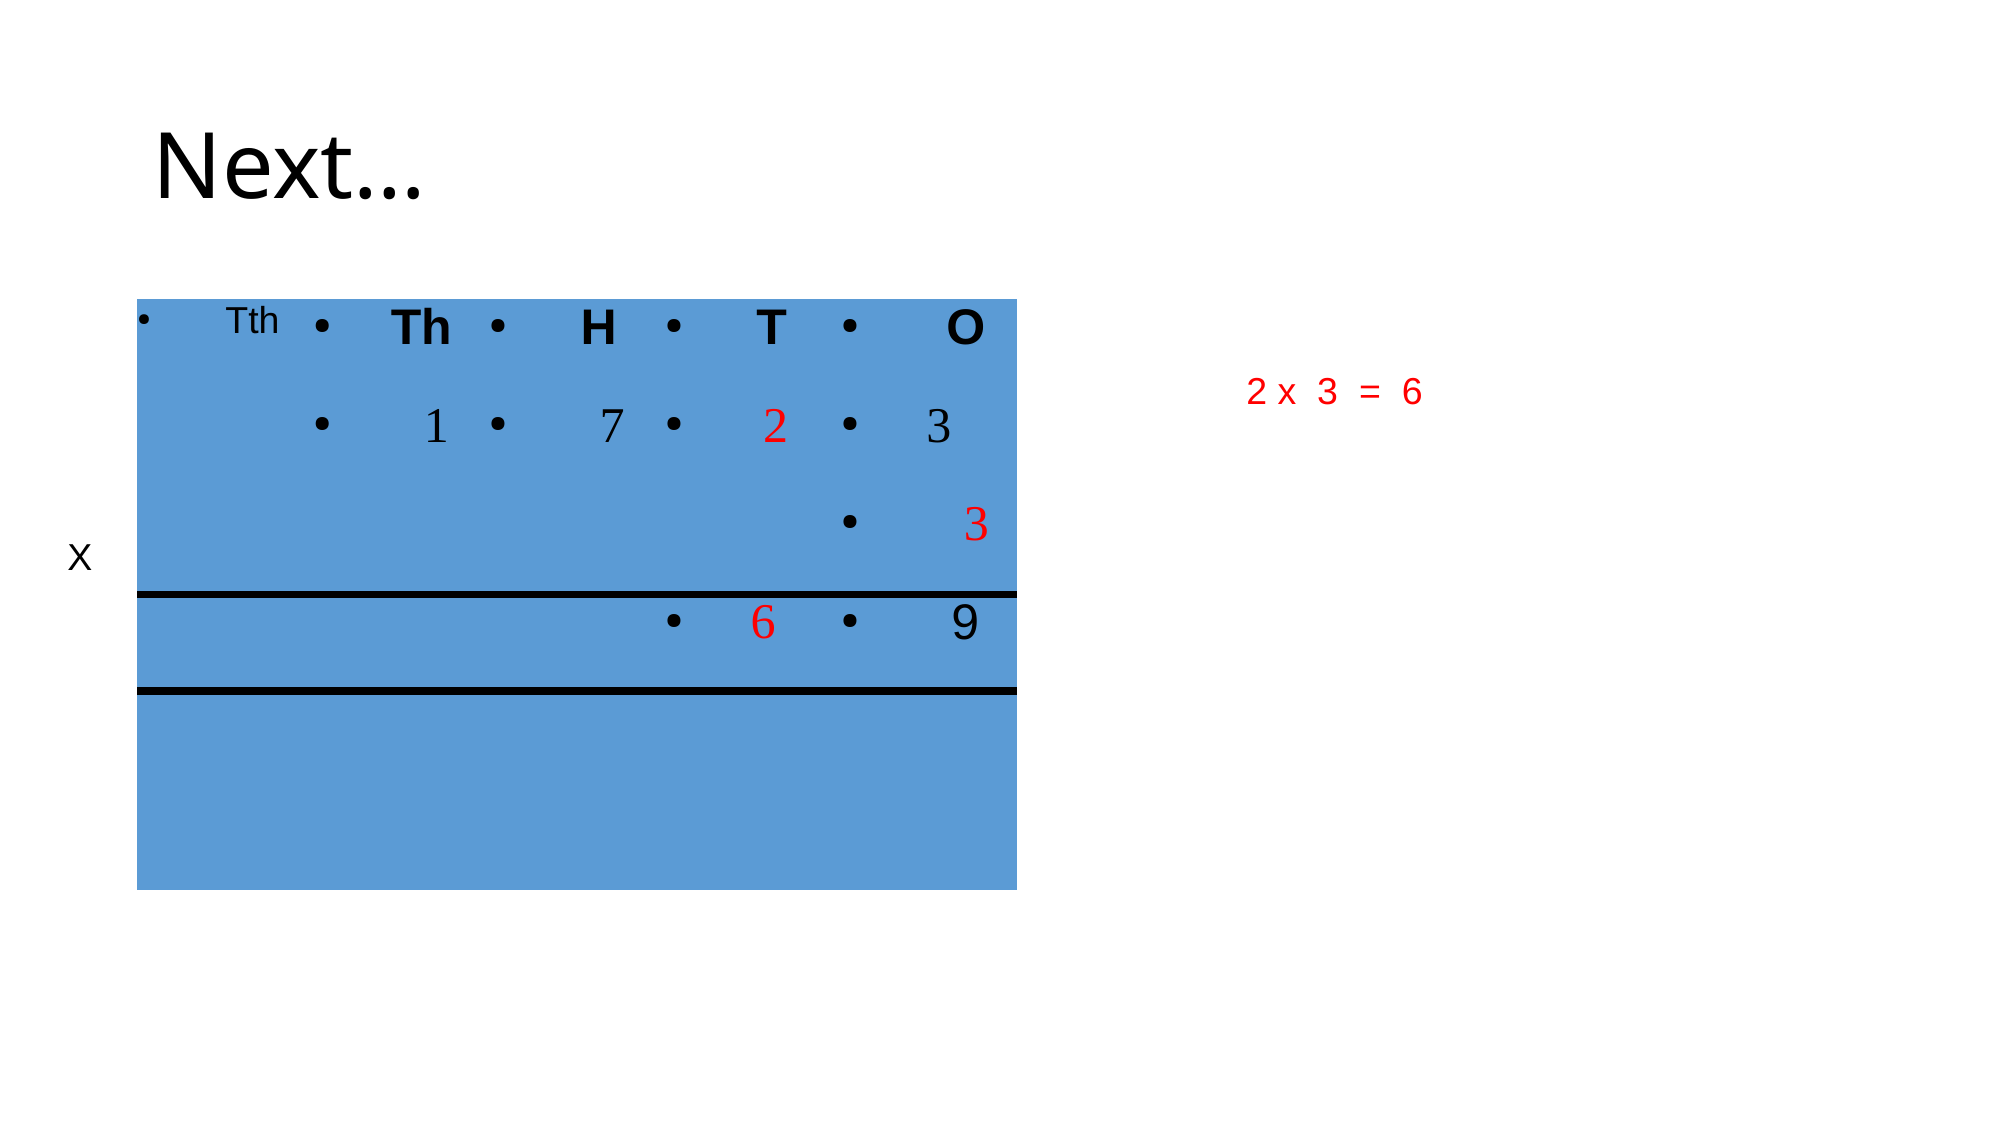

# Next…
| Tth | Th | H | T | O |
| --- | --- | --- | --- | --- |
| | 1 | 7 | 2 | 3 |
| | | | | 3 |
| | | | 6 | 9 |
| | | | | |
| | | | | |
2 x 3 = 6
 X